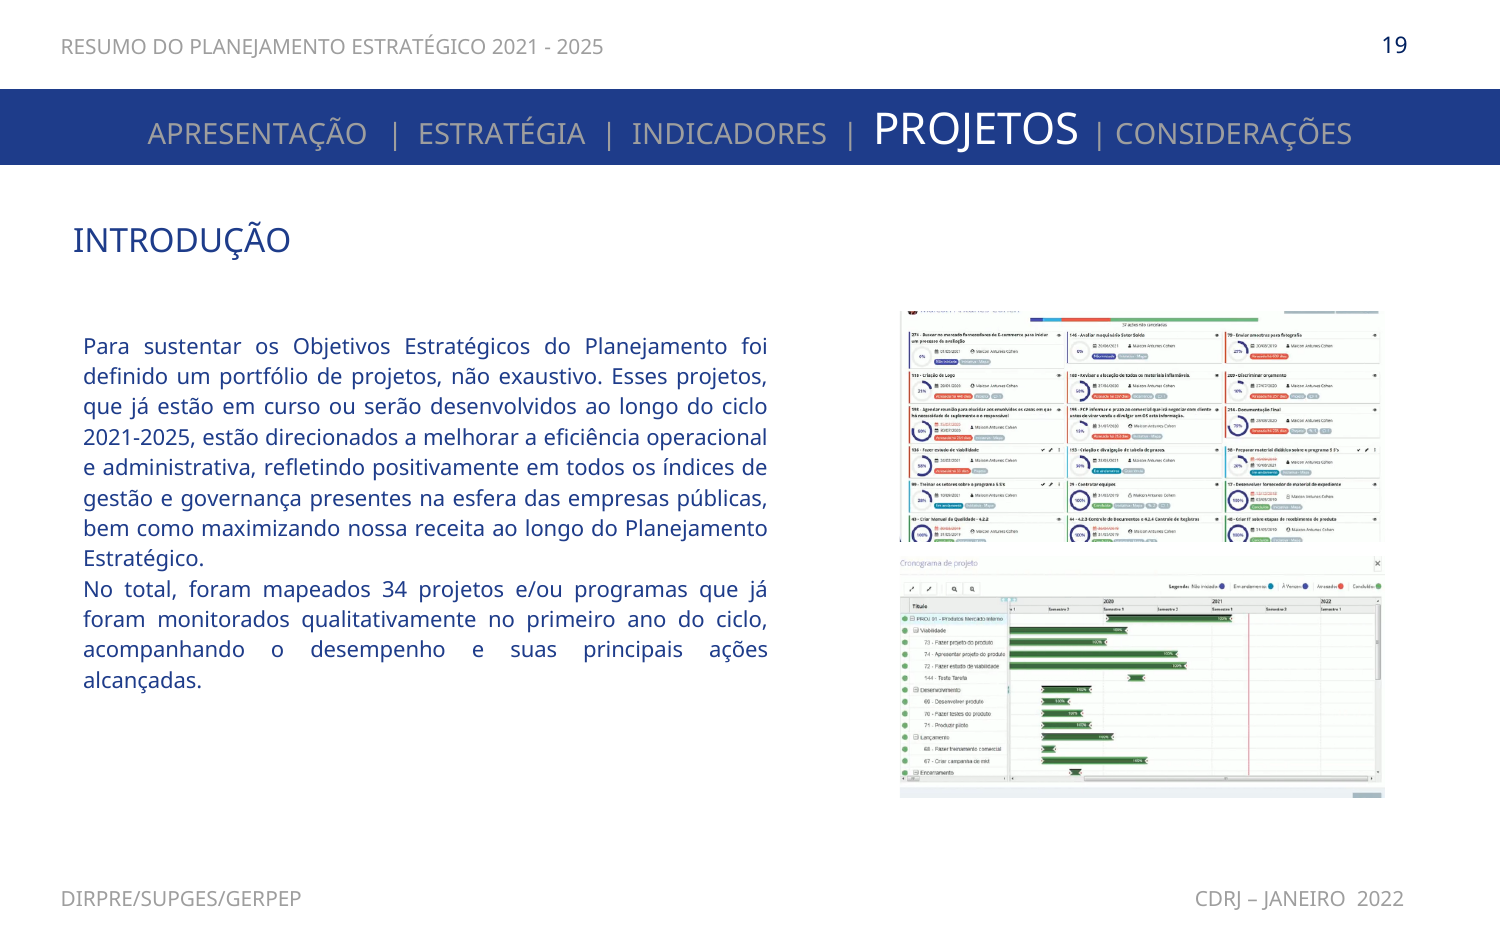

19
RESUMO DO PLANEJAMENTO ESTRATÉGICO 2021 - 2025
APRESENTAÇÃO | ESTRATÉGIA | INDICADORES | PROJETOS | CONSIDERAÇÕES
INTRODUÇÃO
# Para sustentar os Objetivos Estratégicos do Planejamento foi definido um portfólio de projetos, não exaustivo. Esses projetos, que já estão em curso ou serão desenvolvidos ao longo do ciclo 2021-2025, estão direcionados a melhorar a eficiência operacional e administrativa, refletindo positivamente em todos os índices de gestão e governança presentes na esfera das empresas públicas, bem como maximizando nossa receita ao longo do Planejamento Estratégico.​
No total, foram mapeados 34 projetos e/ou programas que já foram monitorados qualitativamente no primeiro ano do ciclo, acompanhando o desempenho e suas principais ações alcançadas.
DIRPRE/SUPGES/GERPEP
CDRJ – JANEIRO 2022